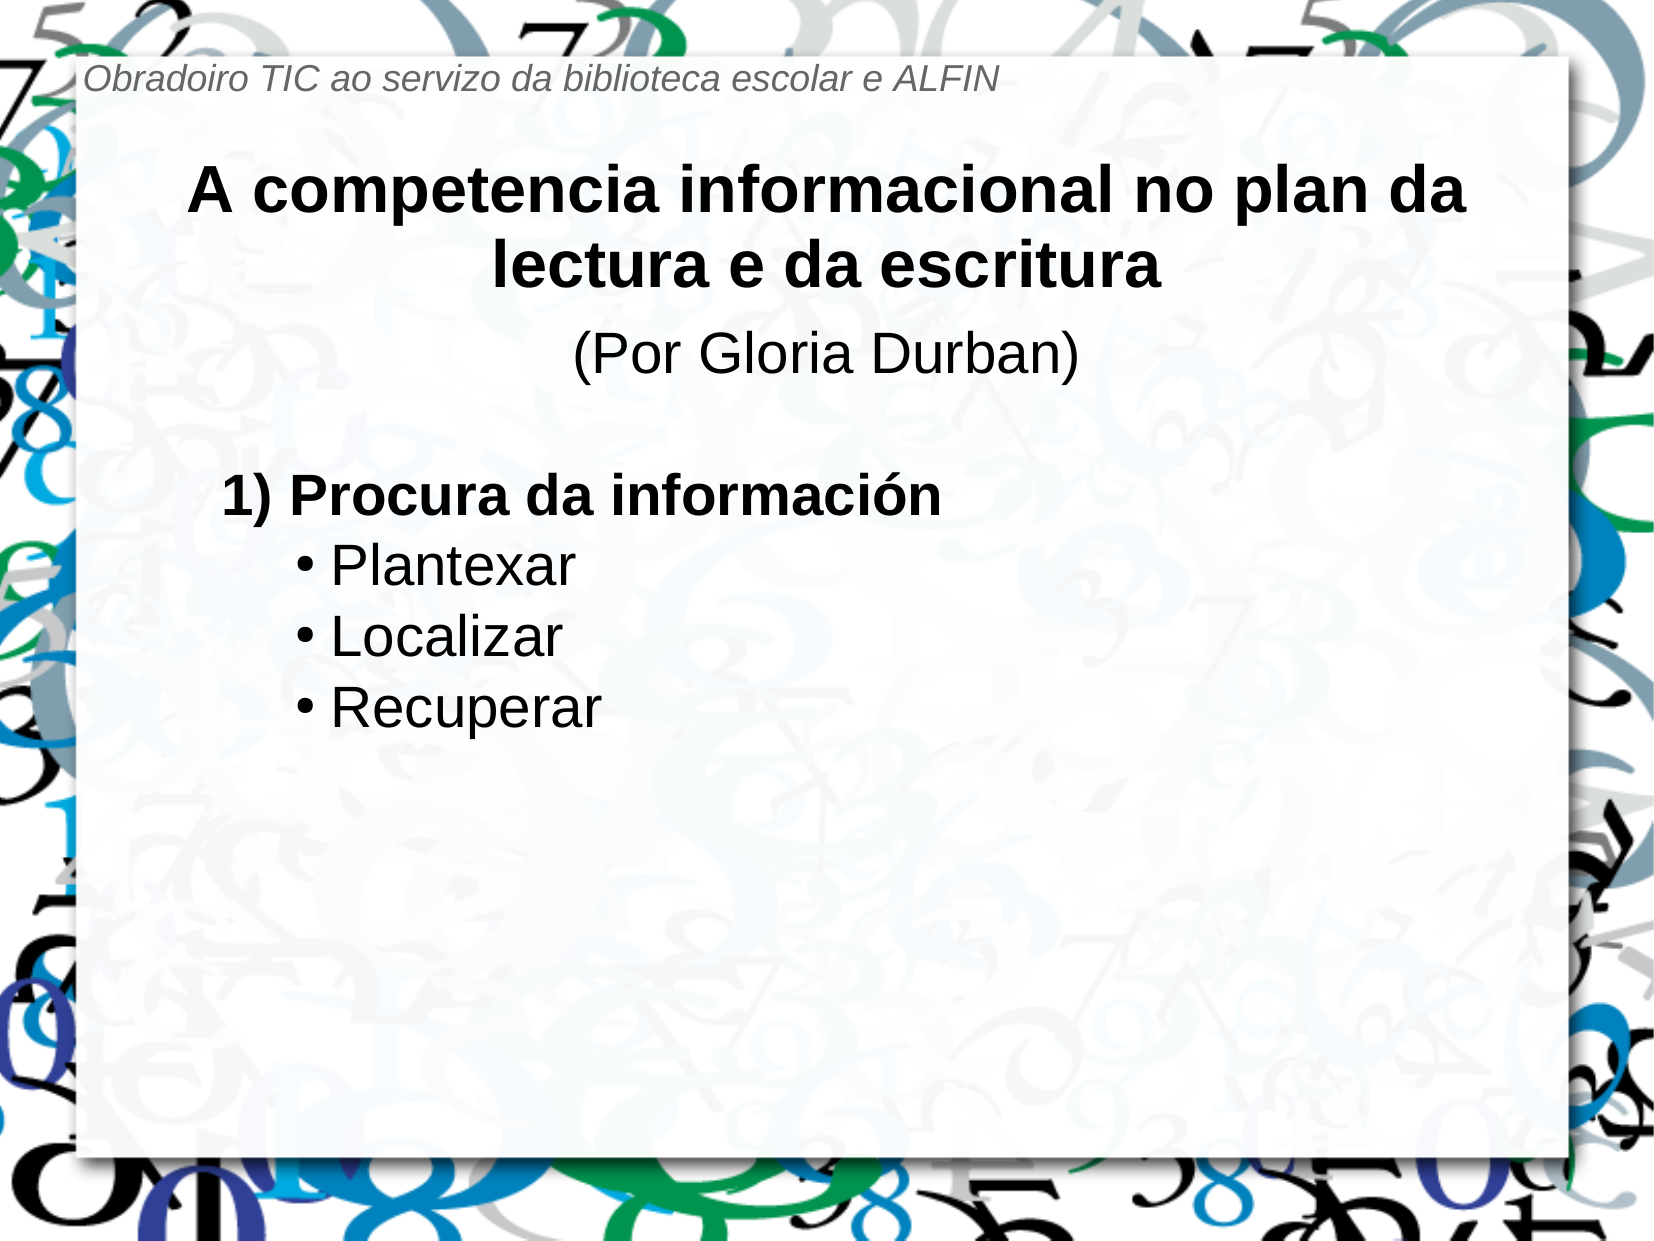

Obradoiro TIC ao servizo da biblioteca escolar e ALFIN
A competencia informacional no plan da lectura e da escritura
(Por Gloria Durban)
1) Procura da información
Plantexar
Localizar
Recuperar